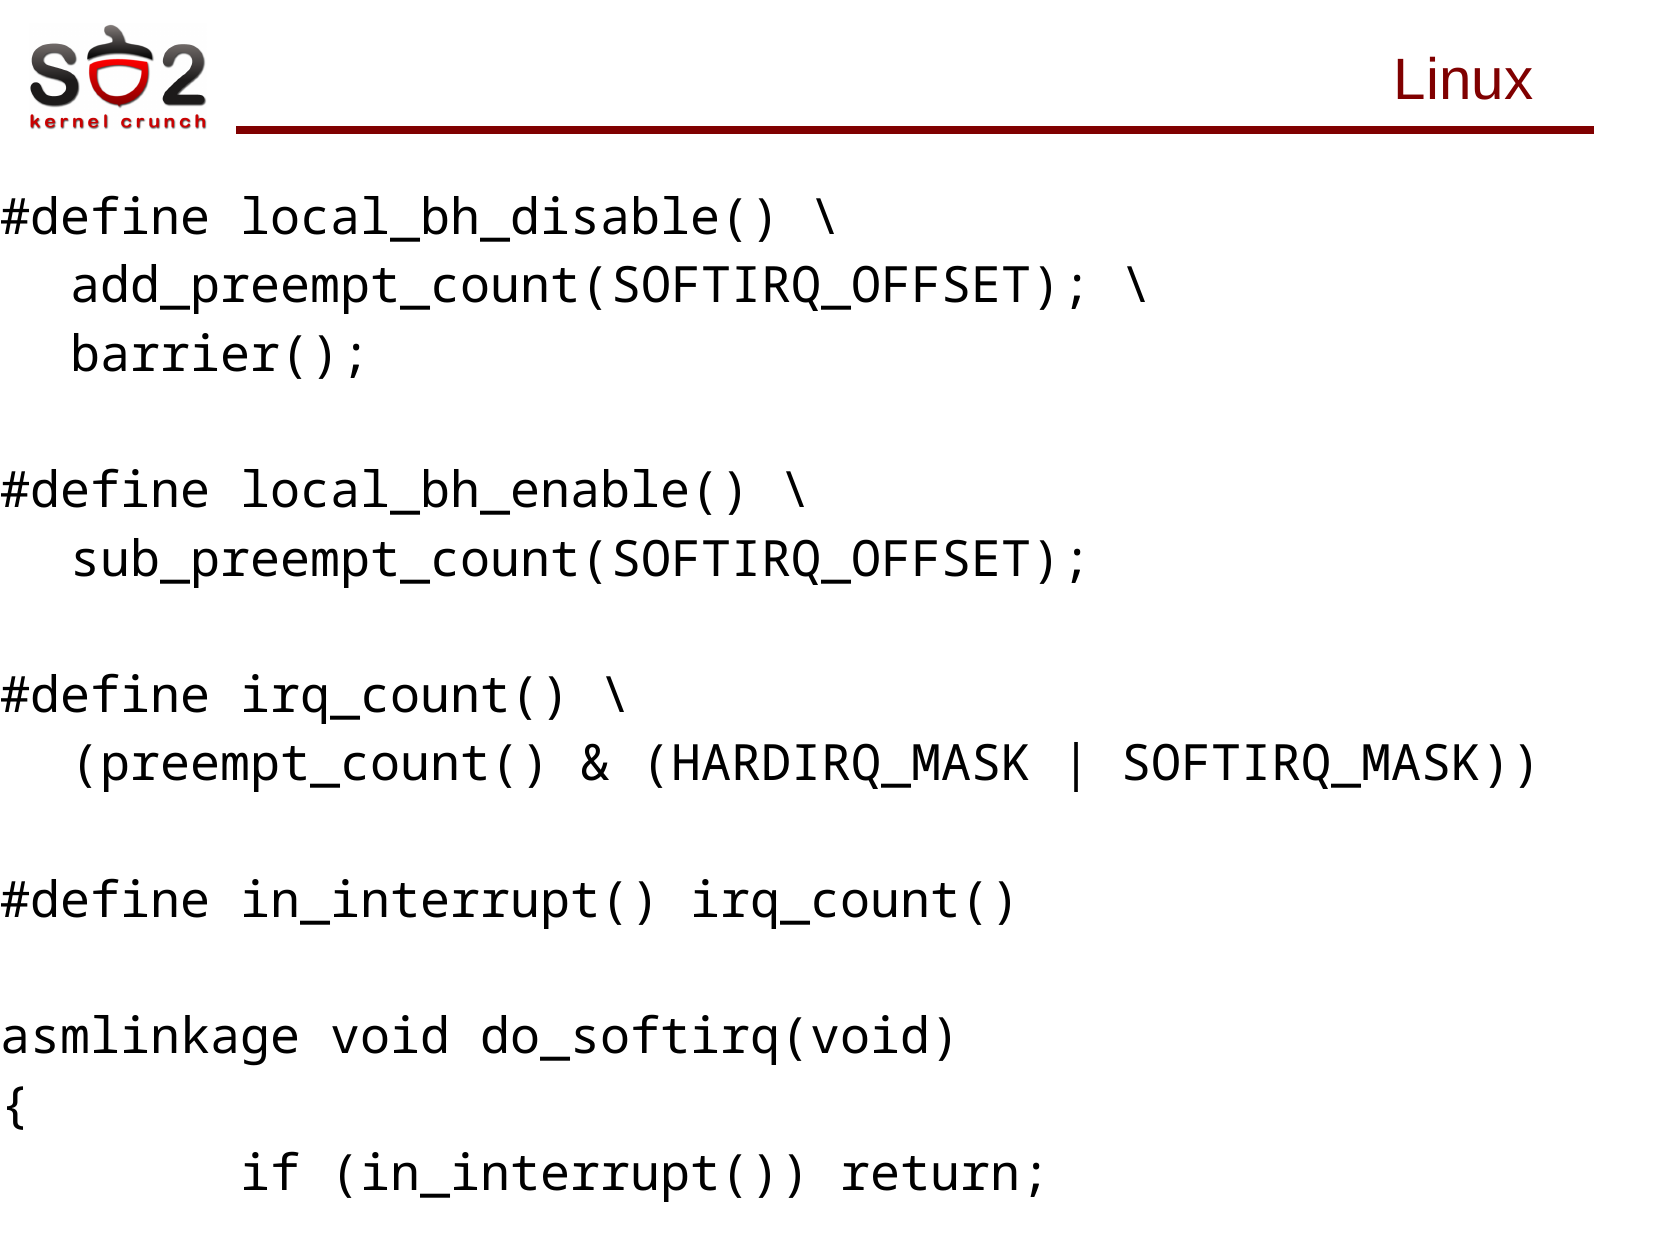

# Linux
#define local_bh_disable() \
add_preempt_count(SOFTIRQ_OFFSET); \
barrier();
#define local_bh_enable() \
sub_preempt_count(SOFTIRQ_OFFSET);
#define irq_count() \
(preempt_count() & (HARDIRQ_MASK | SOFTIRQ_MASK))
#define in_interrupt() irq_count()
asmlinkage void do_softirq(void)
{
 if (in_interrupt()) return;
...